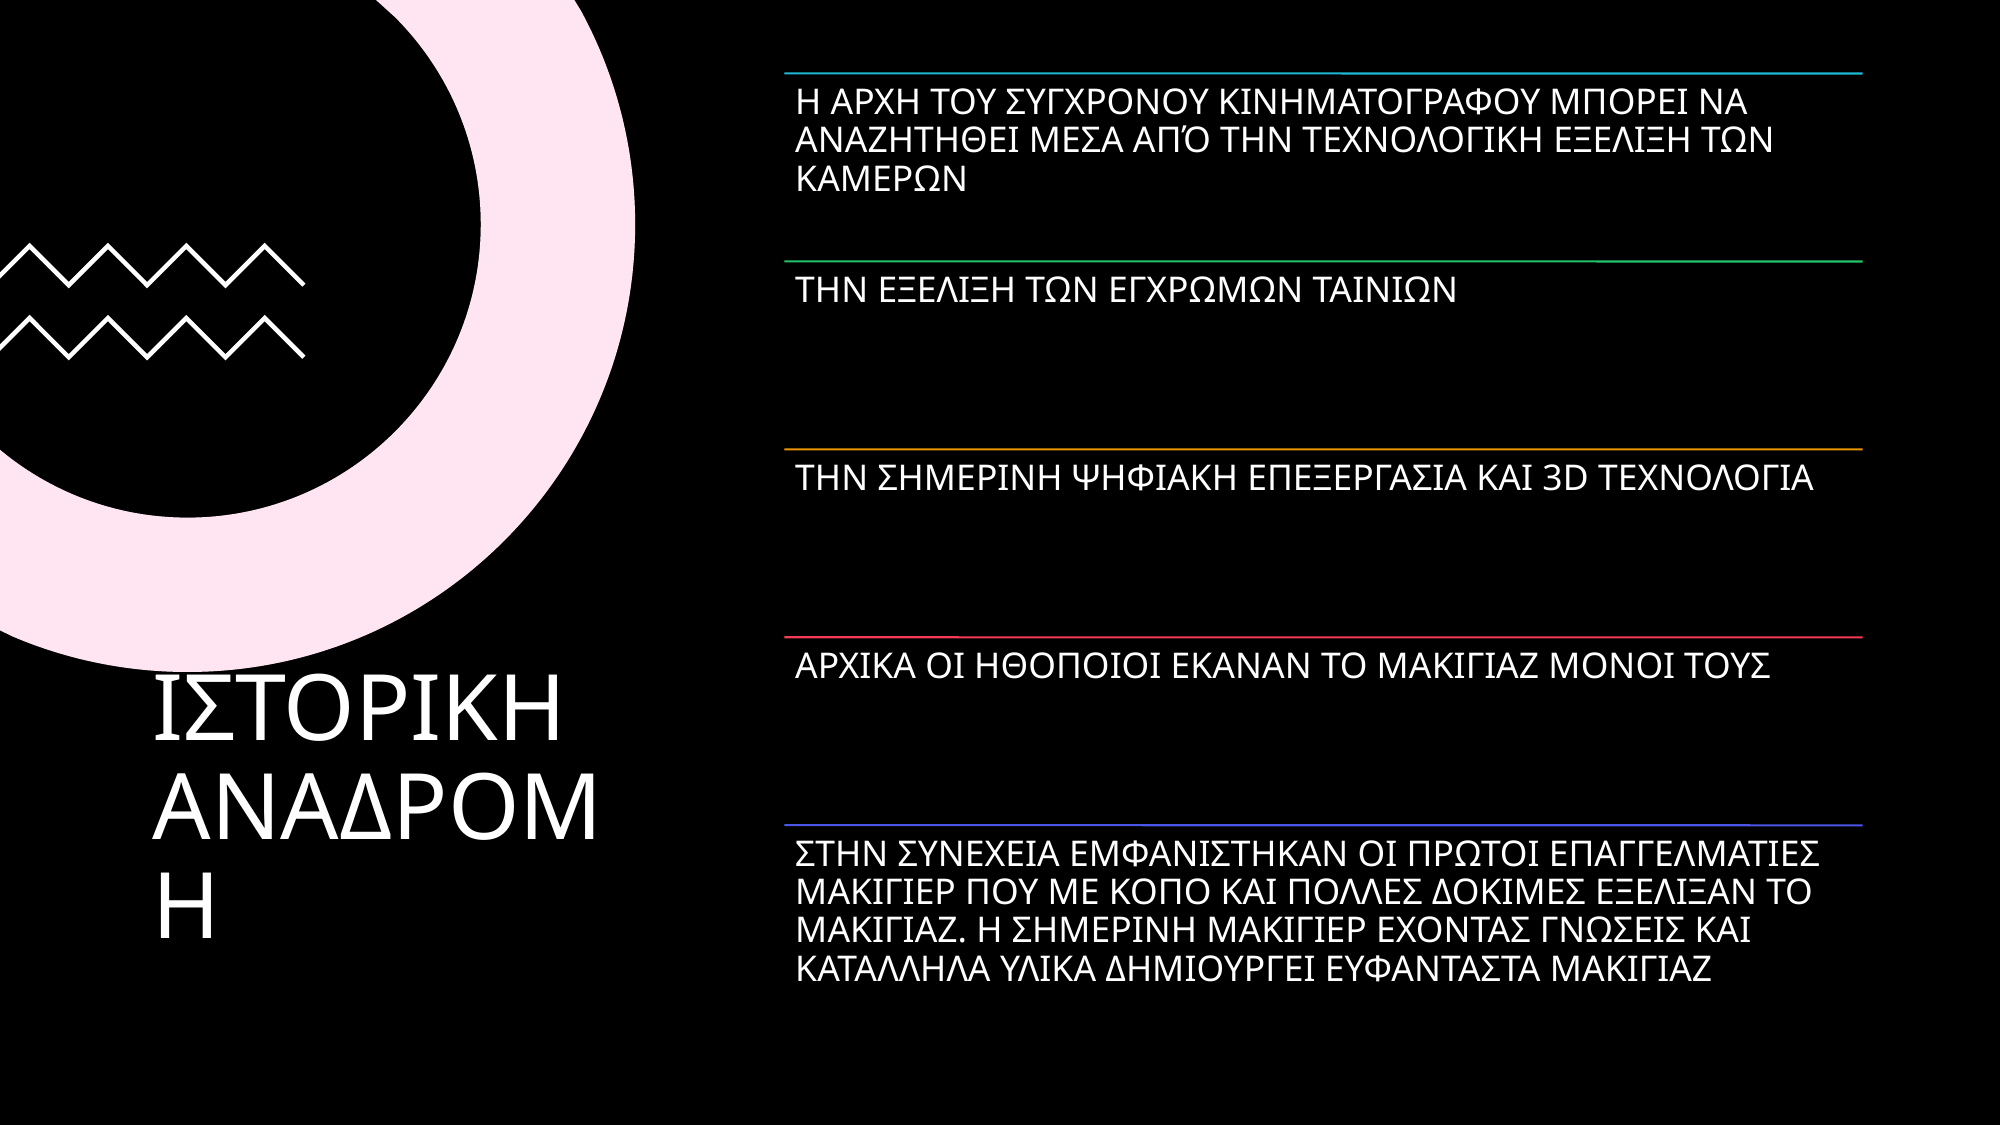

Η ΑΡΧΗ ΤΟΥ ΣΥΓΧΡΟΝΟΥ ΚΙΝΗΜΑΤΟΓΡΑΦΟΥ ΜΠΟΡΕΙ ΝΑ ΑΝΑΖΗΤΗΘΕΙ ΜΕΣΑ ΑΠΌ ΤΗΝ ΤΕΧΝΟΛΟΓΙΚΗ ΕΞΕΛΙΞΗ ΤΩΝ ΚΑΜΕΡΩΝ
ΤΗΝ ΕΞΕΛΙΞΗ ΤΩΝ ΕΓΧΡΩΜΩΝ ΤΑΙΝΙΩΝ
ΤΗΝ ΣΗΜΕΡΙΝΗ ΨΗΦΙΑΚΗ ΕΠΕΞΕΡΓΑΣΙΑ ΚΑΙ 3D ΤΕΧΝΟΛΟΓΙΑ
ΑΡΧΙΚΑ ΟΙ ΗΘΟΠΟΙΟΙ ΕΚΑΝΑΝ ΤΟ ΜΑΚΙΓΙΑΖ ΜΟΝΟΙ ΤΟΥΣ
ΣΤΗΝ ΣΥΝΕΧΕΙΑ ΕΜΦΑΝΙΣΤΗΚΑΝ ΟΙ ΠΡΩΤΟΙ ΕΠΑΓΓΕΛΜΑΤΙΕΣ ΜΑΚΙΓΙΕΡ ΠΟΥ ΜΕ ΚΟΠΟ ΚΑΙ ΠΟΛΛΕΣ ΔΟΚΙΜΕΣ ΕΞΕΛΙΞΑΝ ΤΟ ΜΑΚΙΓΙΑΖ. Η ΣΗΜΕΡΙΝΗ ΜΑΚΙΓΙΕΡ ΕΧΟΝΤΑΣ ΓΝΩΣΕΙΣ ΚΑΙ ΚΑΤΑΛΛΗΛΑ ΥΛΙΚΑ ΔΗΜΙΟΥΡΓΕΙ ΕΥΦΑΝΤΑΣΤΑ ΜΑΚΙΓΙΑΖ
# ΙΣΤΟΡΙΚΗ ΑΝΑΔΡΟΜΗ